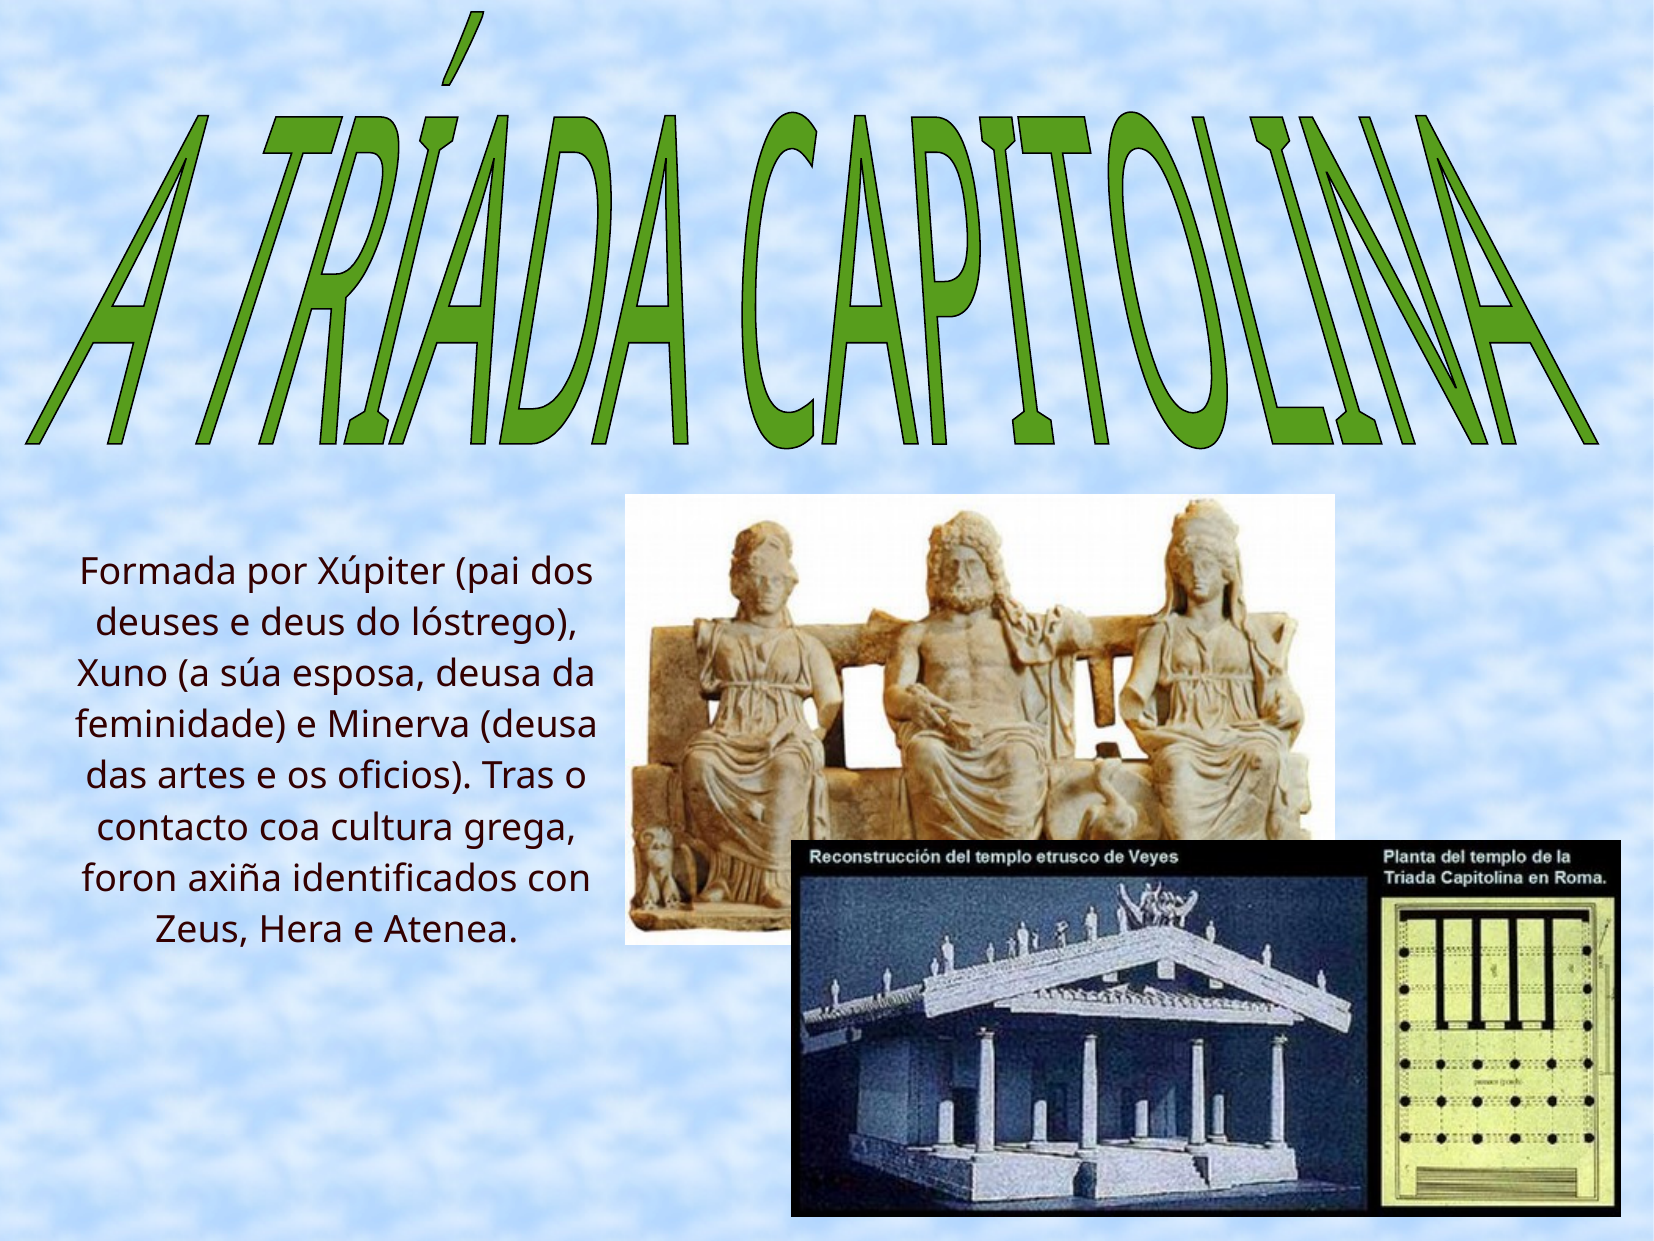

A TRÍADA CAPITOLINA
Formada por Xúpiter (pai dos deuses e deus do lóstrego), Xuno (a súa esposa, deusa da feminidade) e Minerva (deusa das artes e os oficios). Tras o contacto coa cultura grega, foron axiña identificados con Zeus, Hera e Atenea.